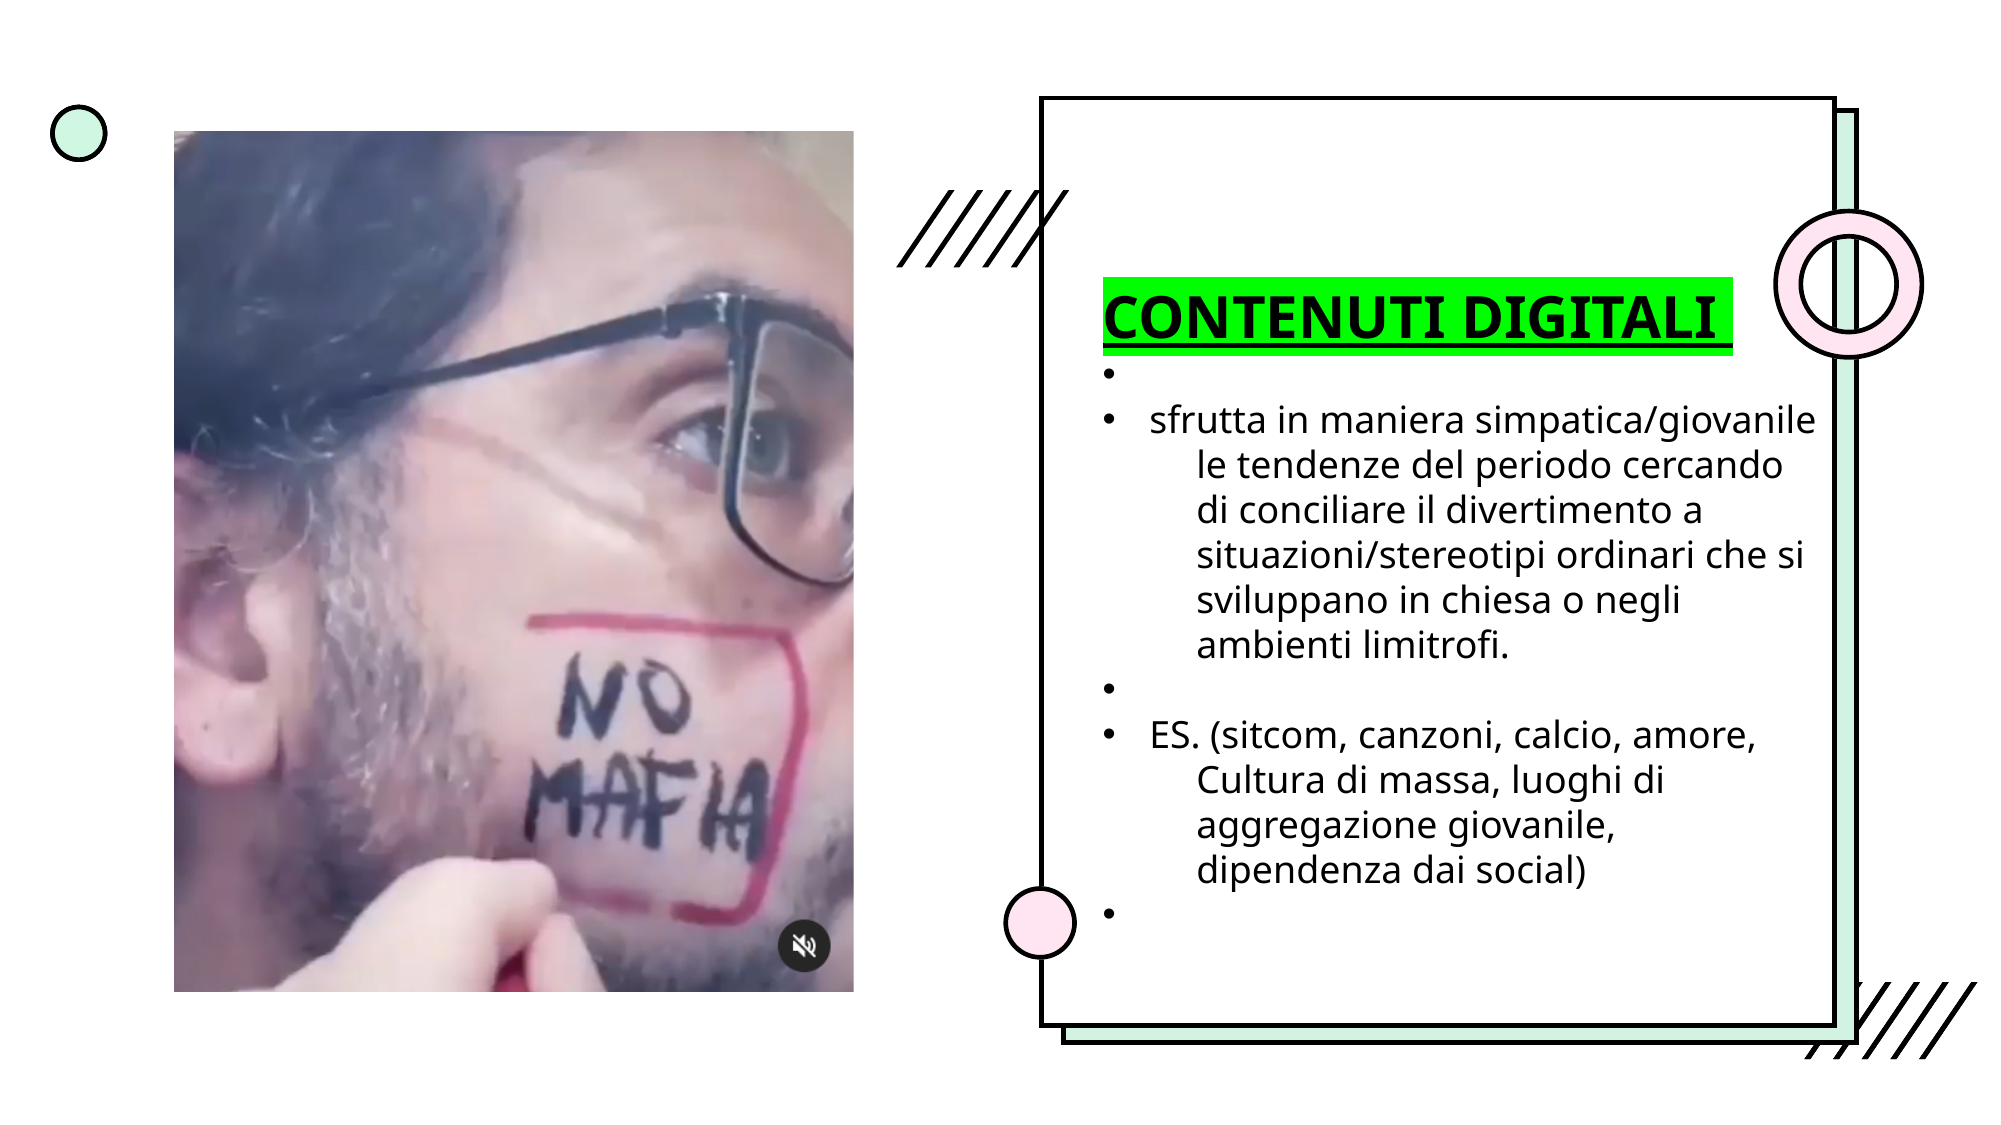

CONTENUTI DIGITALI
sfrutta in maniera simpatica/giovanile le tendenze del periodo cercando di conciliare il divertimento a situazioni/stereotipi ordinari che si sviluppano in chiesa o negli ambienti limitrofi.
ES. (sitcom, canzoni, calcio, amore, Cultura di massa, luoghi di aggregazione giovanile, dipendenza dai social)
#